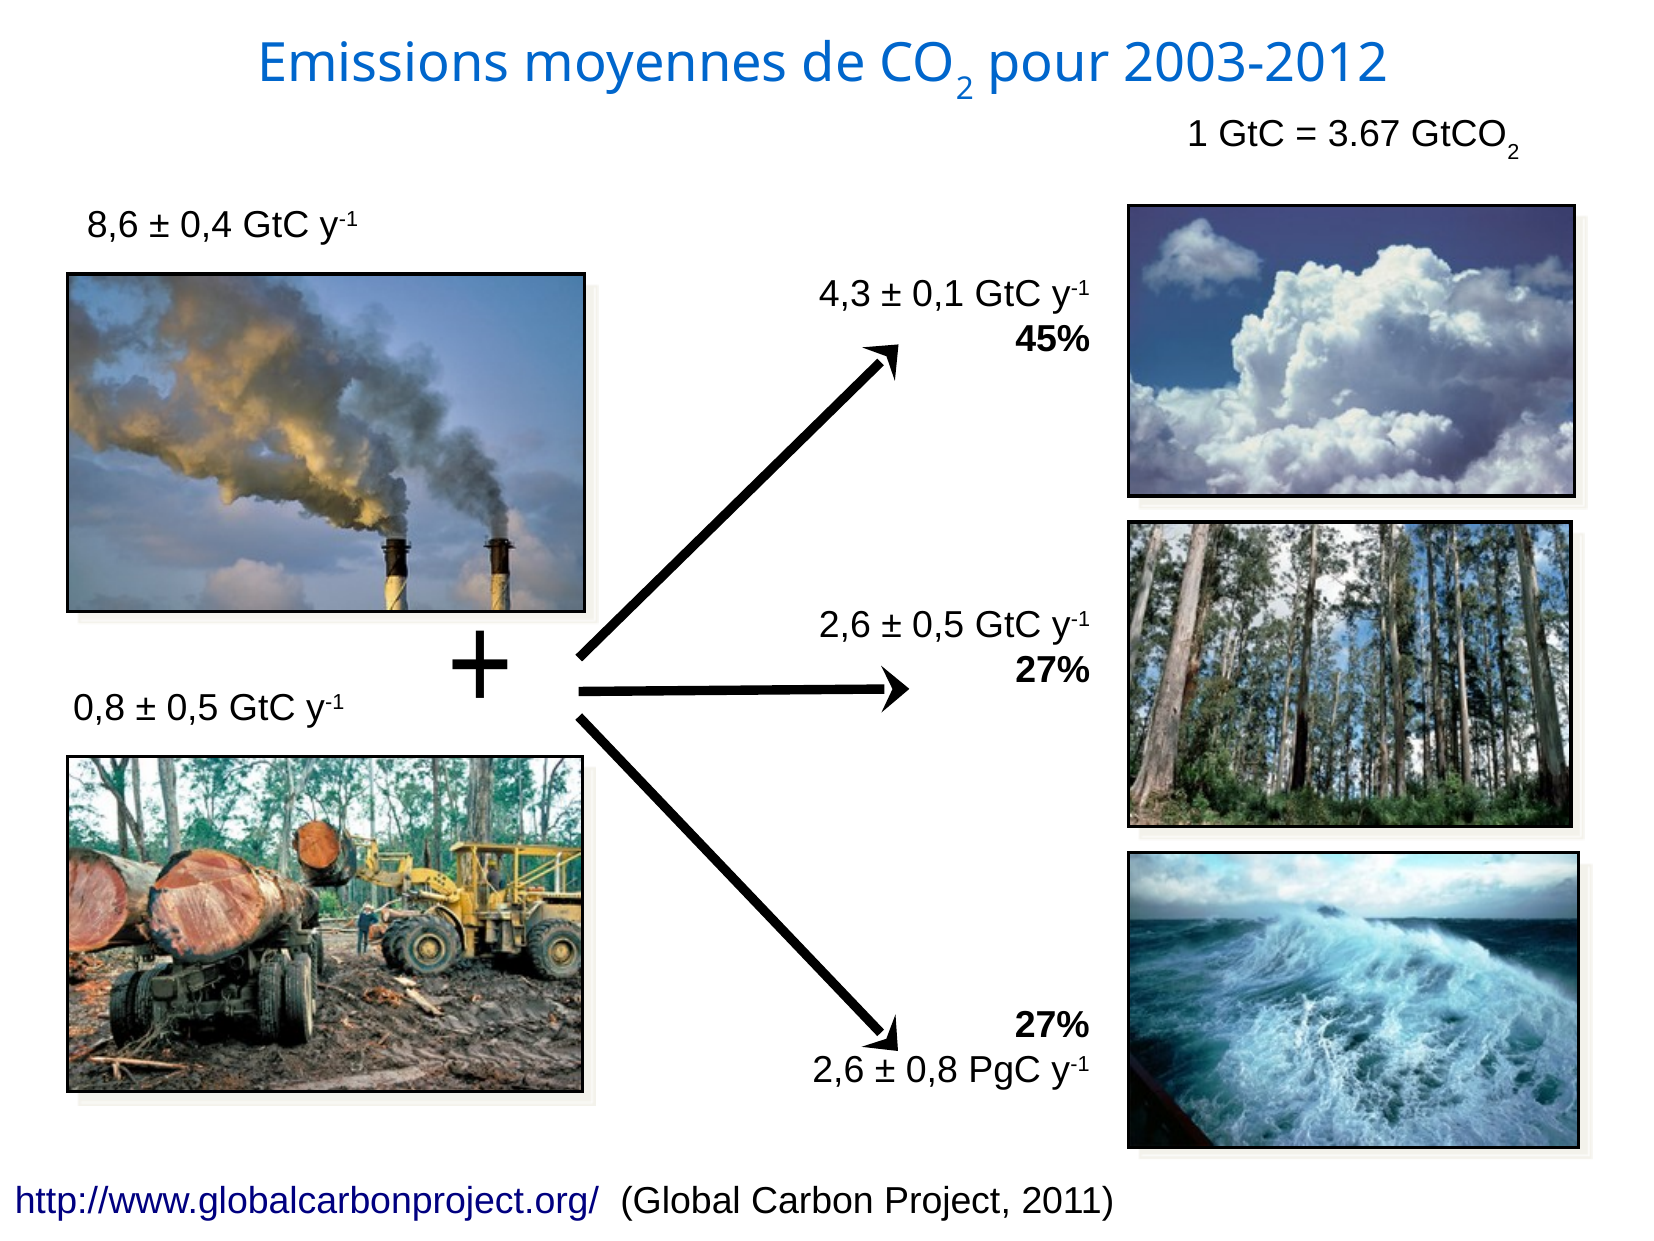

# Emissions moyennes de CO2 pour 2003-2012
 1 GtC = 3.67 GtCO2
8,6 ± 0,4 GtC y-1
4,3 ± 0,1 GtC y-1
45%
+
2,6 ± 0,5 GtC y-1
27%
0,8 ± 0,5 GtC y-1
27%
2,6 ± 0,8 PgC y-1
http://www.globalcarbonproject.org/ (Global Carbon Project, 2011)